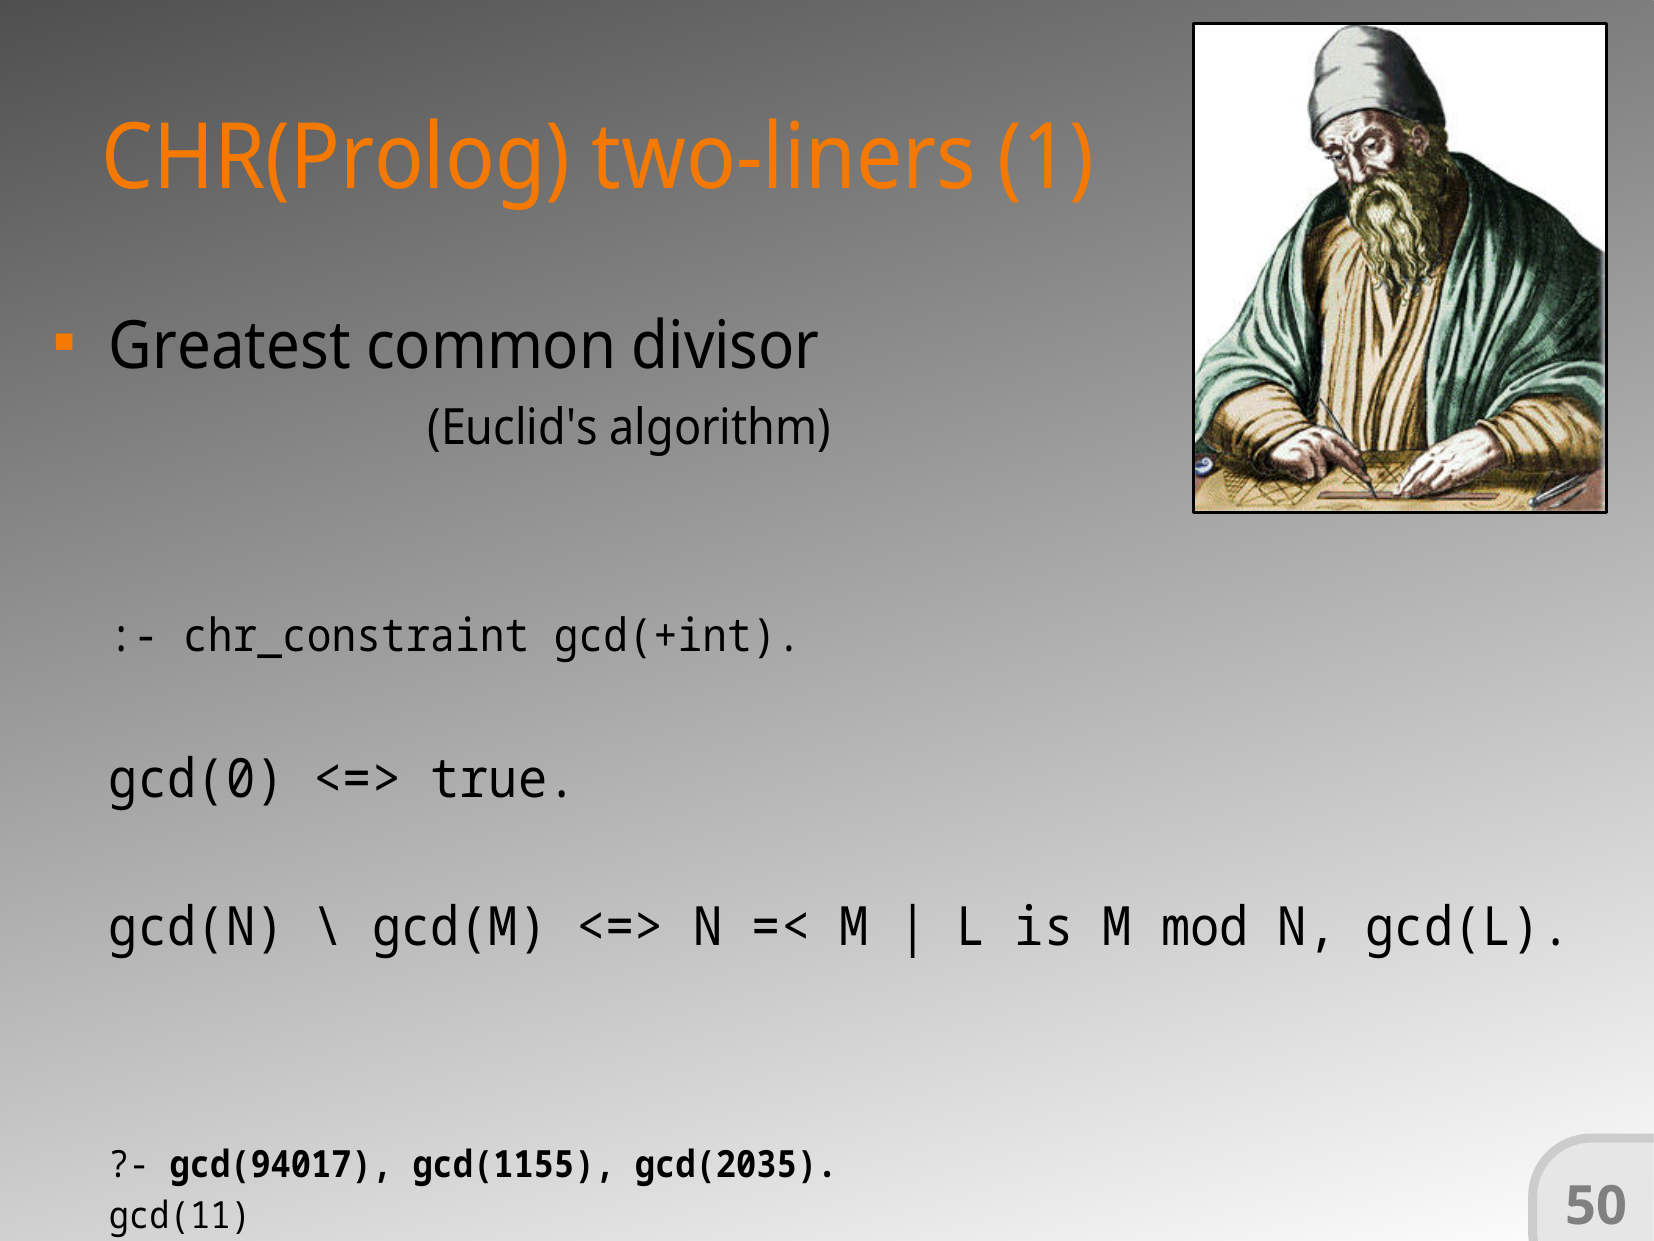

# CHR(Prolog) two-liners (1)
Greatest common divisor
(Euclid's algorithm)
:- chr_constraint gcd(+int).
gcd(0) <=> true.
gcd(N) \ gcd(M) <=> N =< M | L is M mod N, gcd(L).
?- gcd(94017), gcd(1155), gcd(2035).
gcd(11)
50